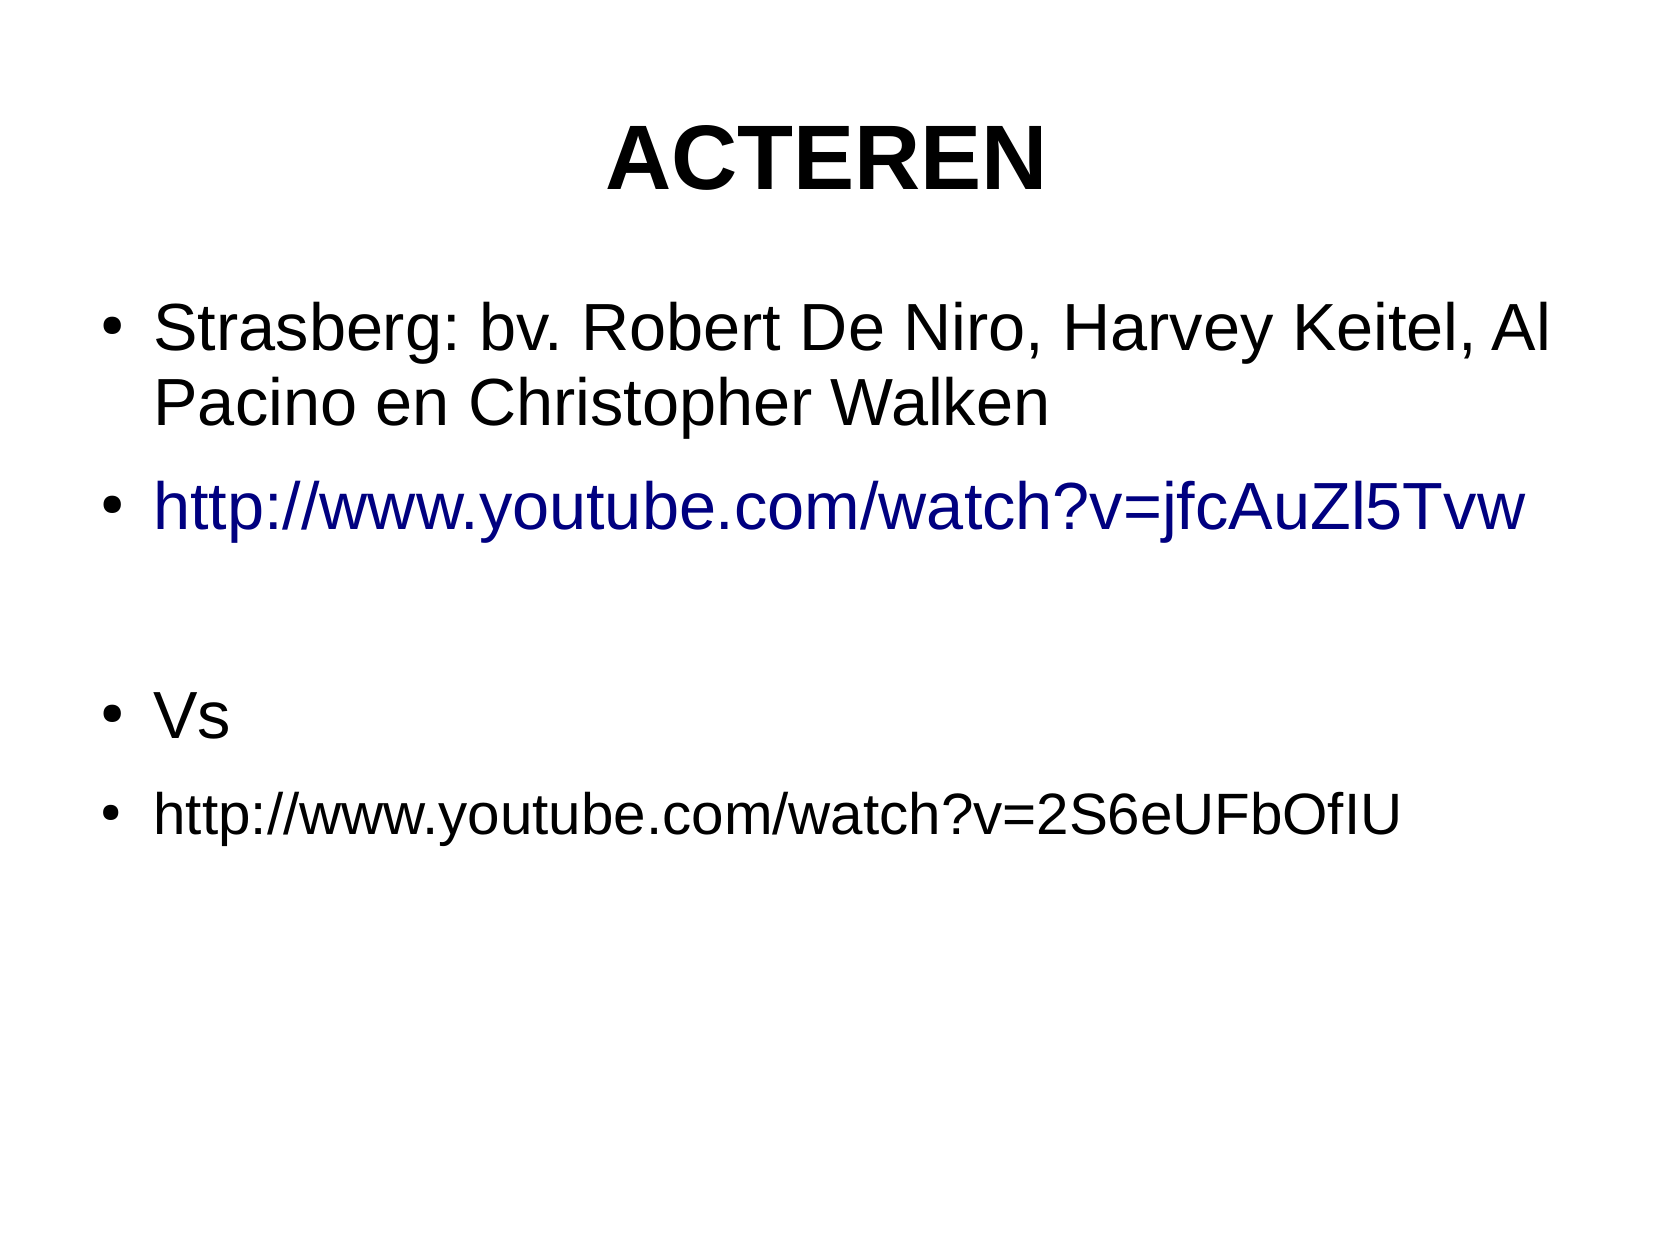

# ACTEREN
Strasberg: bv. Robert De Niro, Harvey Keitel, Al Pacino en Christopher Walken
http://www.youtube.com/watch?v=jfcAuZl5Tvw
Vs
http://www.youtube.com/watch?v=2S6eUFbOfIU